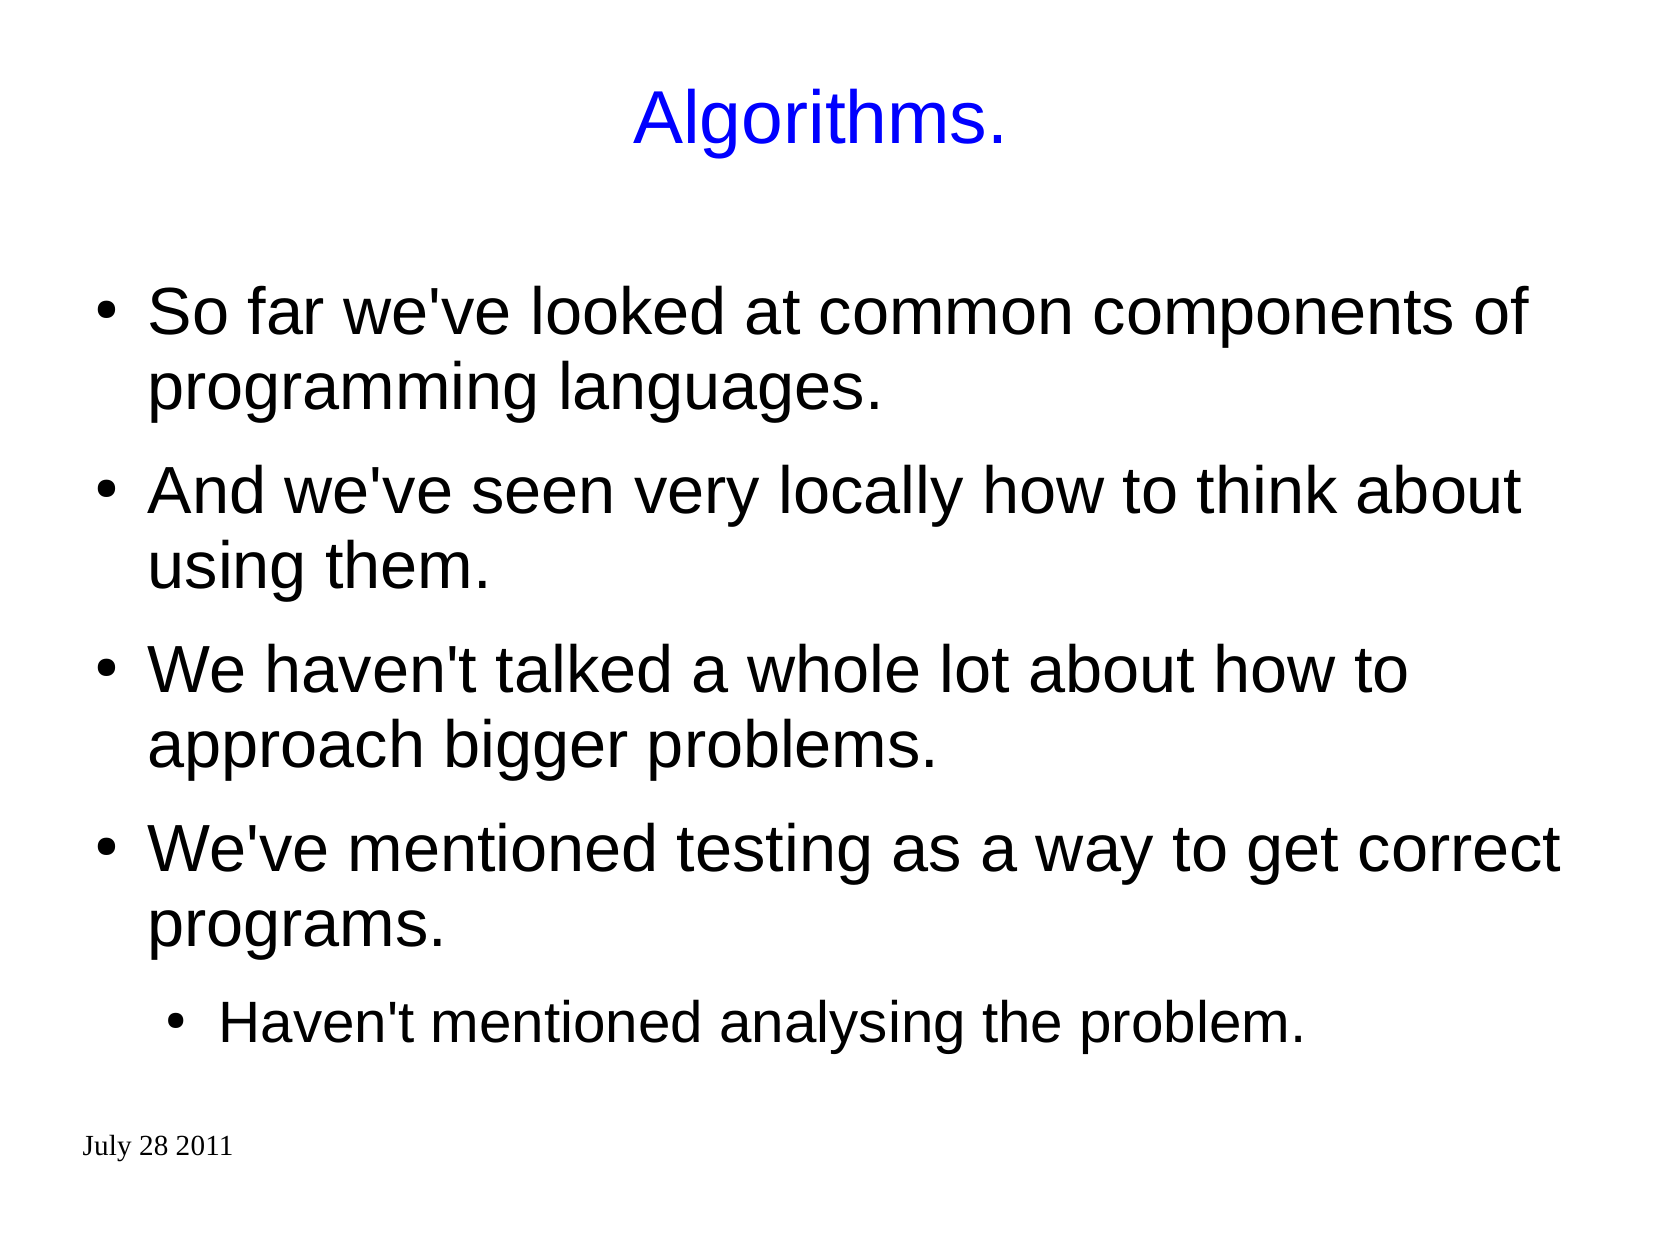

# Algorithms.
So far we've looked at common components of programming languages.
And we've seen very locally how to think about using them.
We haven't talked a whole lot about how to approach bigger problems.
We've mentioned testing as a way to get correct programs.
Haven't mentioned analysing the problem.
July 28 2011